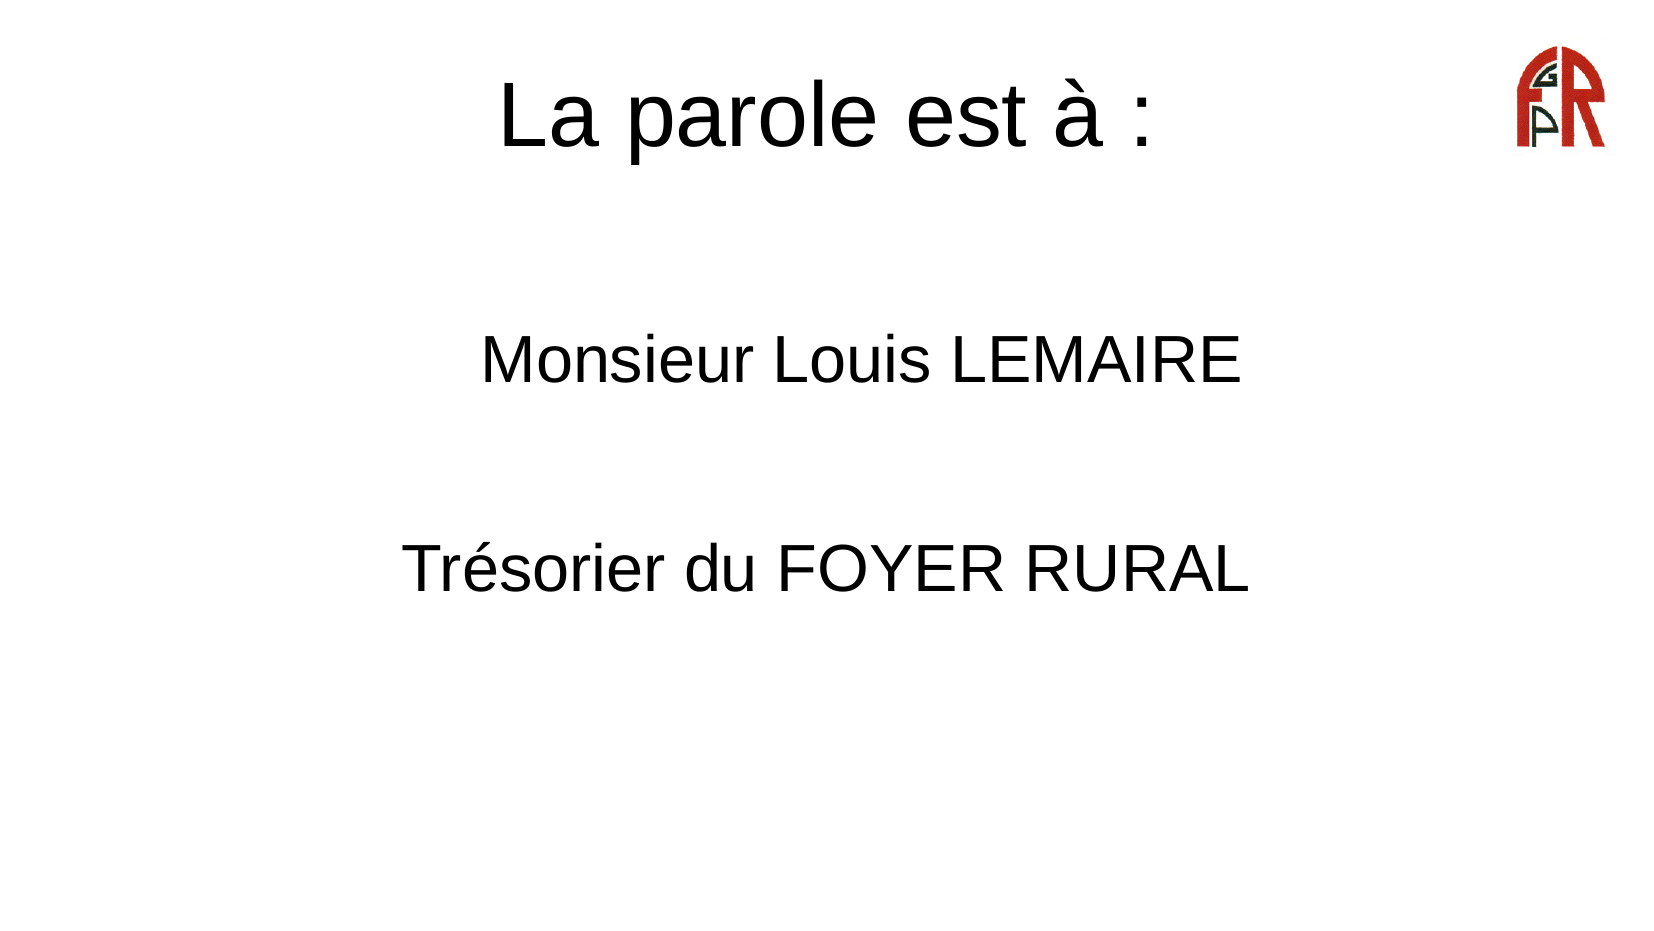

# La parole est à :
Monsieur Louis LEMAIRE
Trésorier du FOYER RURAL